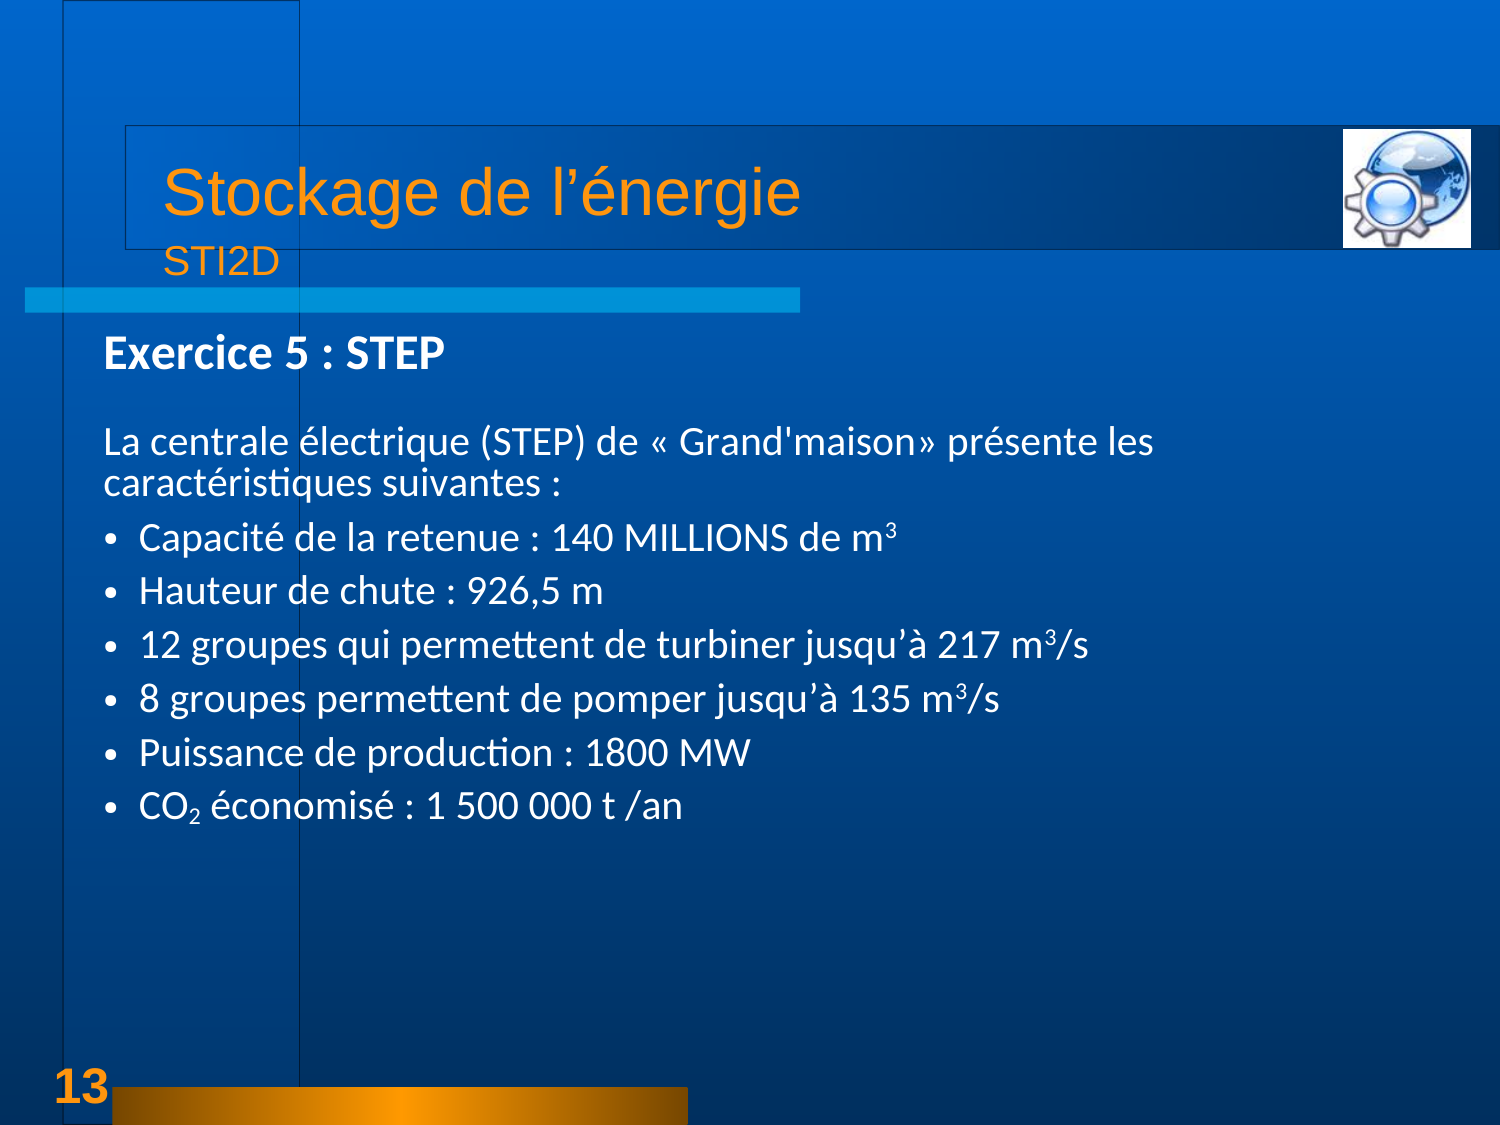

Exercice 5 : STEP
La centrale électrique (STEP) de « Grand'maison» présente les caractéristiques suivantes :
Capacité de la retenue : 140 MILLIONS de m3
Hauteur de chute : 926,5 m
12 groupes qui permettent de turbiner jusqu’à 217 m3/s
8 groupes permettent de pomper jusqu’à 135 m3/s
Puissance de production : 1800 MW
CO2 économisé : 1 500 000 t /an